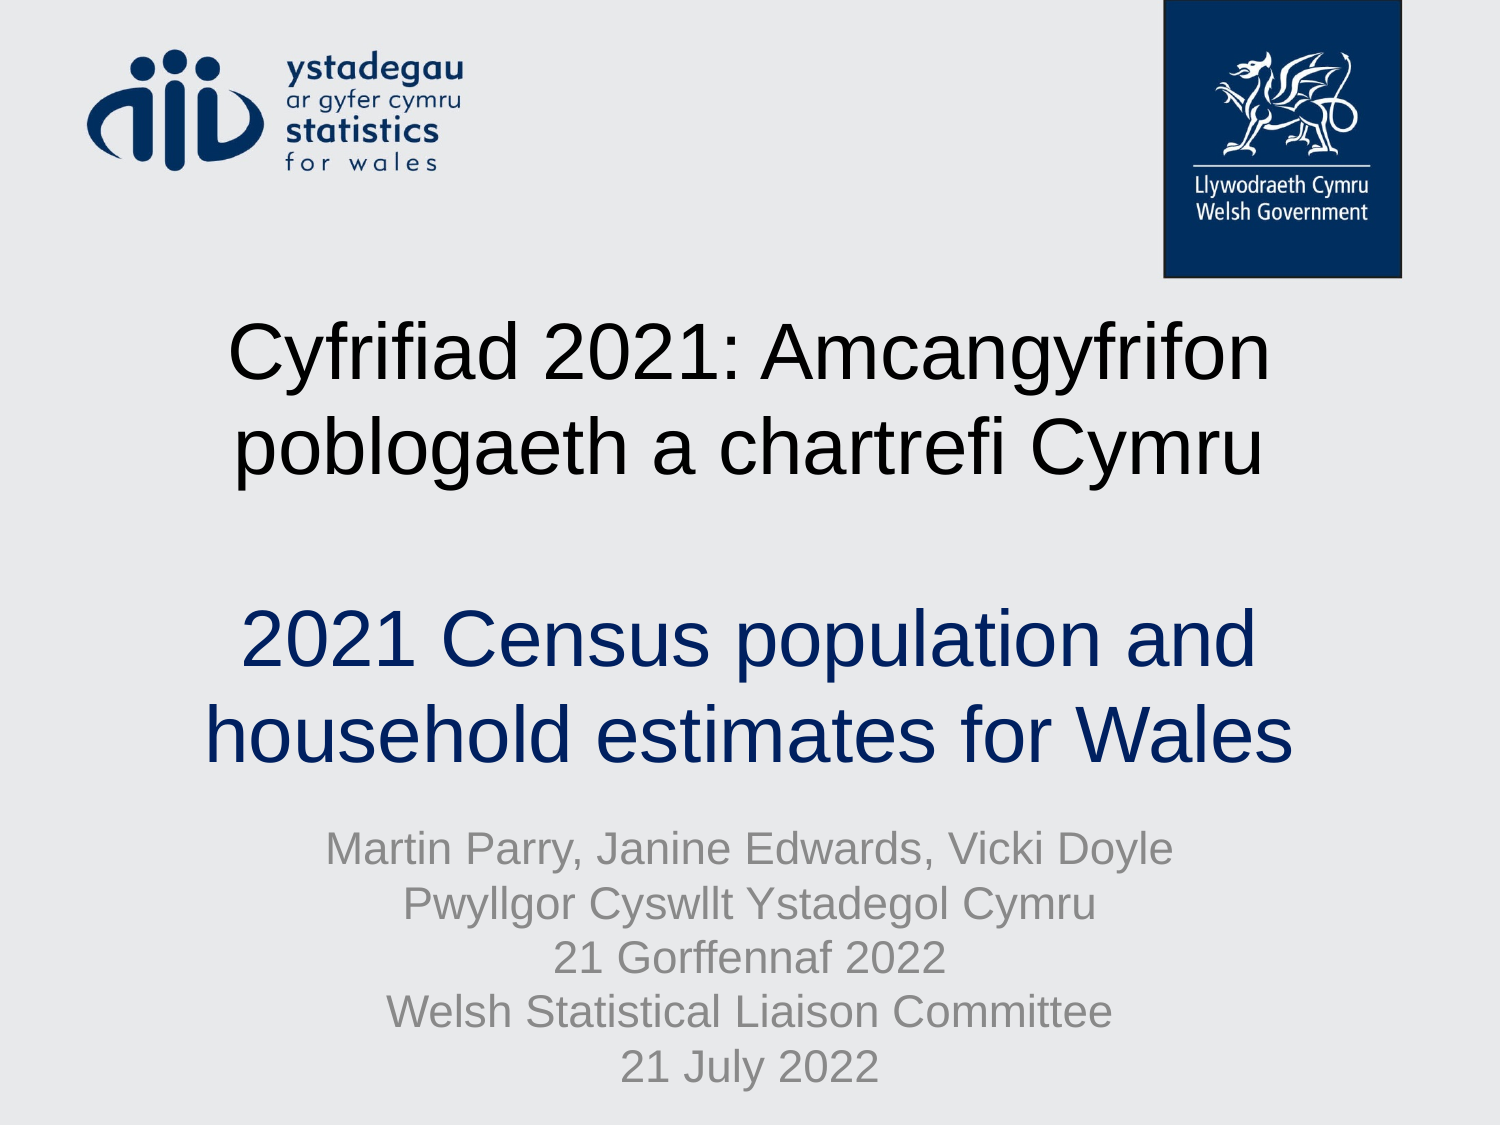

# Cyfrifiad 2021: Amcangyfrifon poblogaeth a chartrefi Cymru 2021 Census population and household estimates for Wales
Martin Parry, Janine Edwards, Vicki Doyle
Pwyllgor Cyswllt Ystadegol Cymru
21 Gorffennaf 2022
Welsh Statistical Liaison Committee
21 July 2022